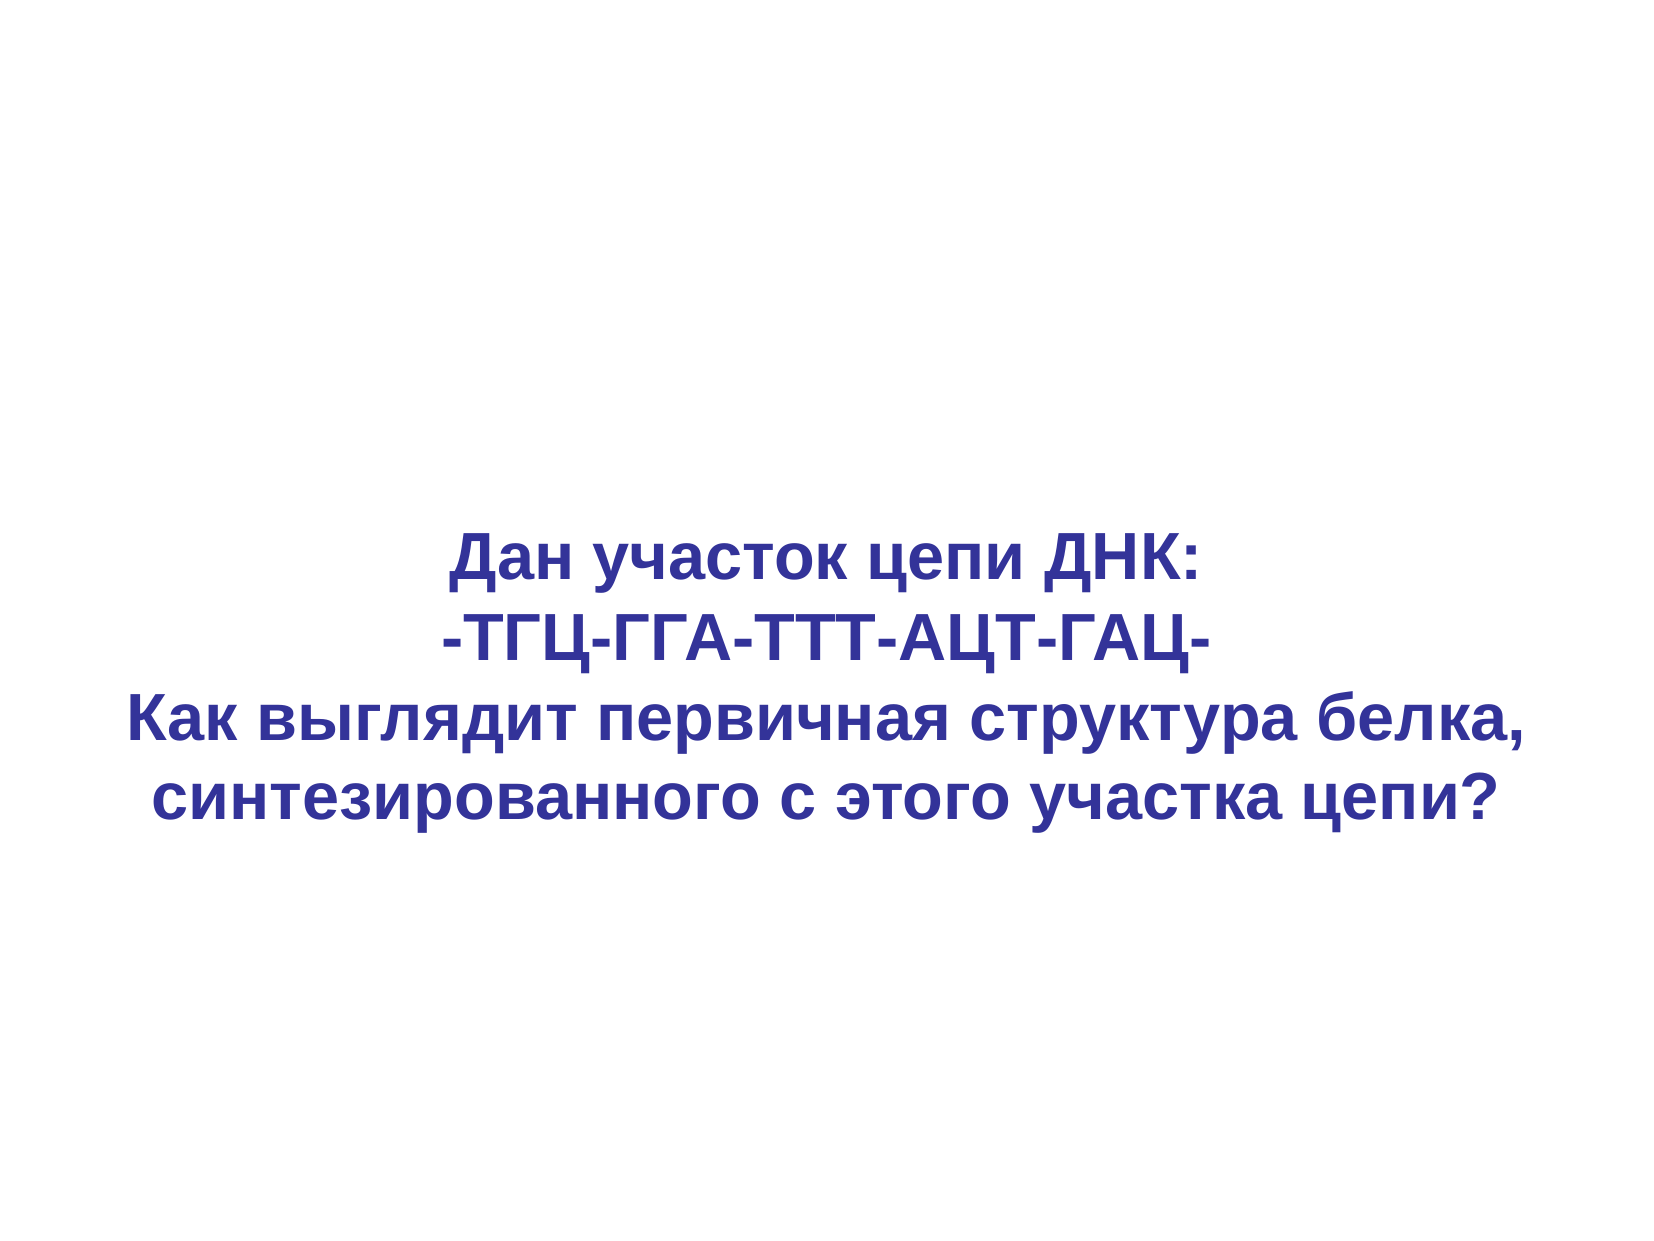

Дан участок цепи ДНК:
-ТГЦ-ГГА-ТТТ-АЦТ-ГАЦ-
Как выглядит первичная структура белка, синтезированного с этого участка цепи?